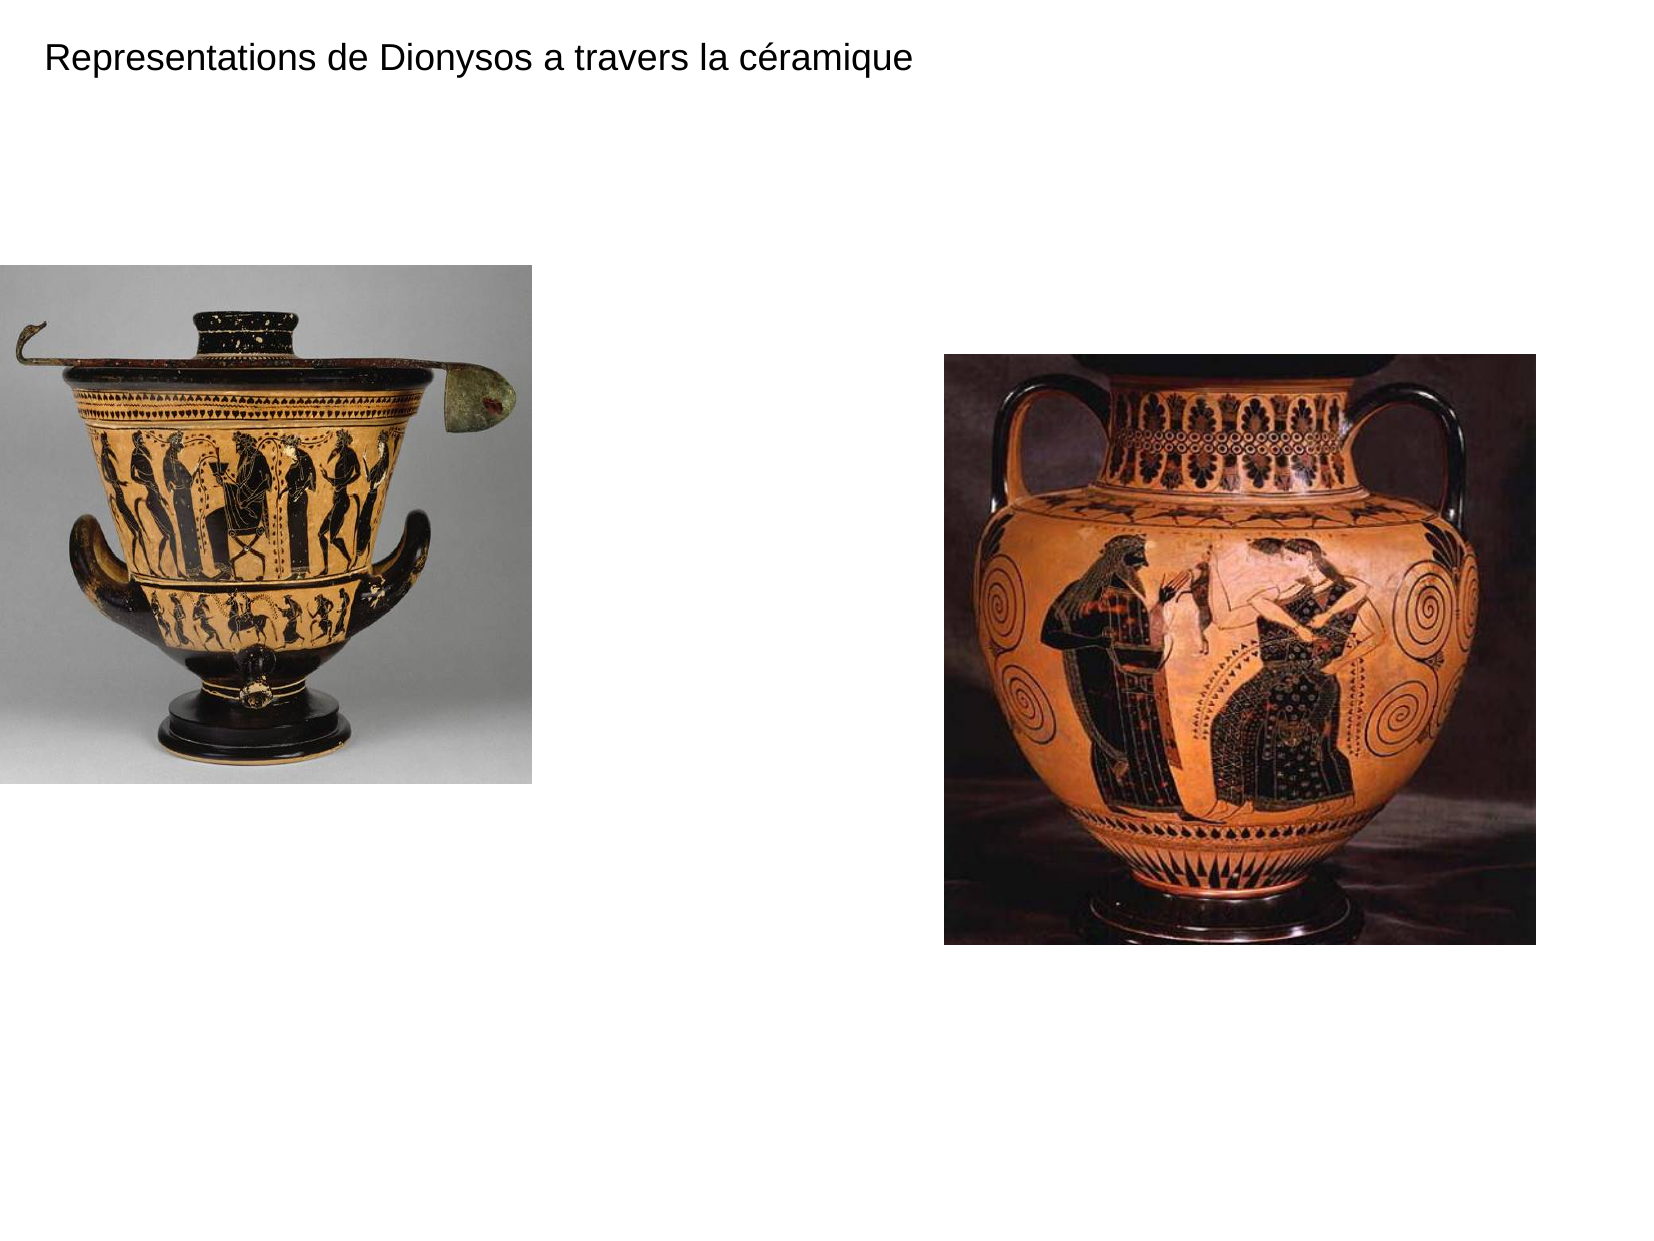

Representations de Dionysos a travers la céramique